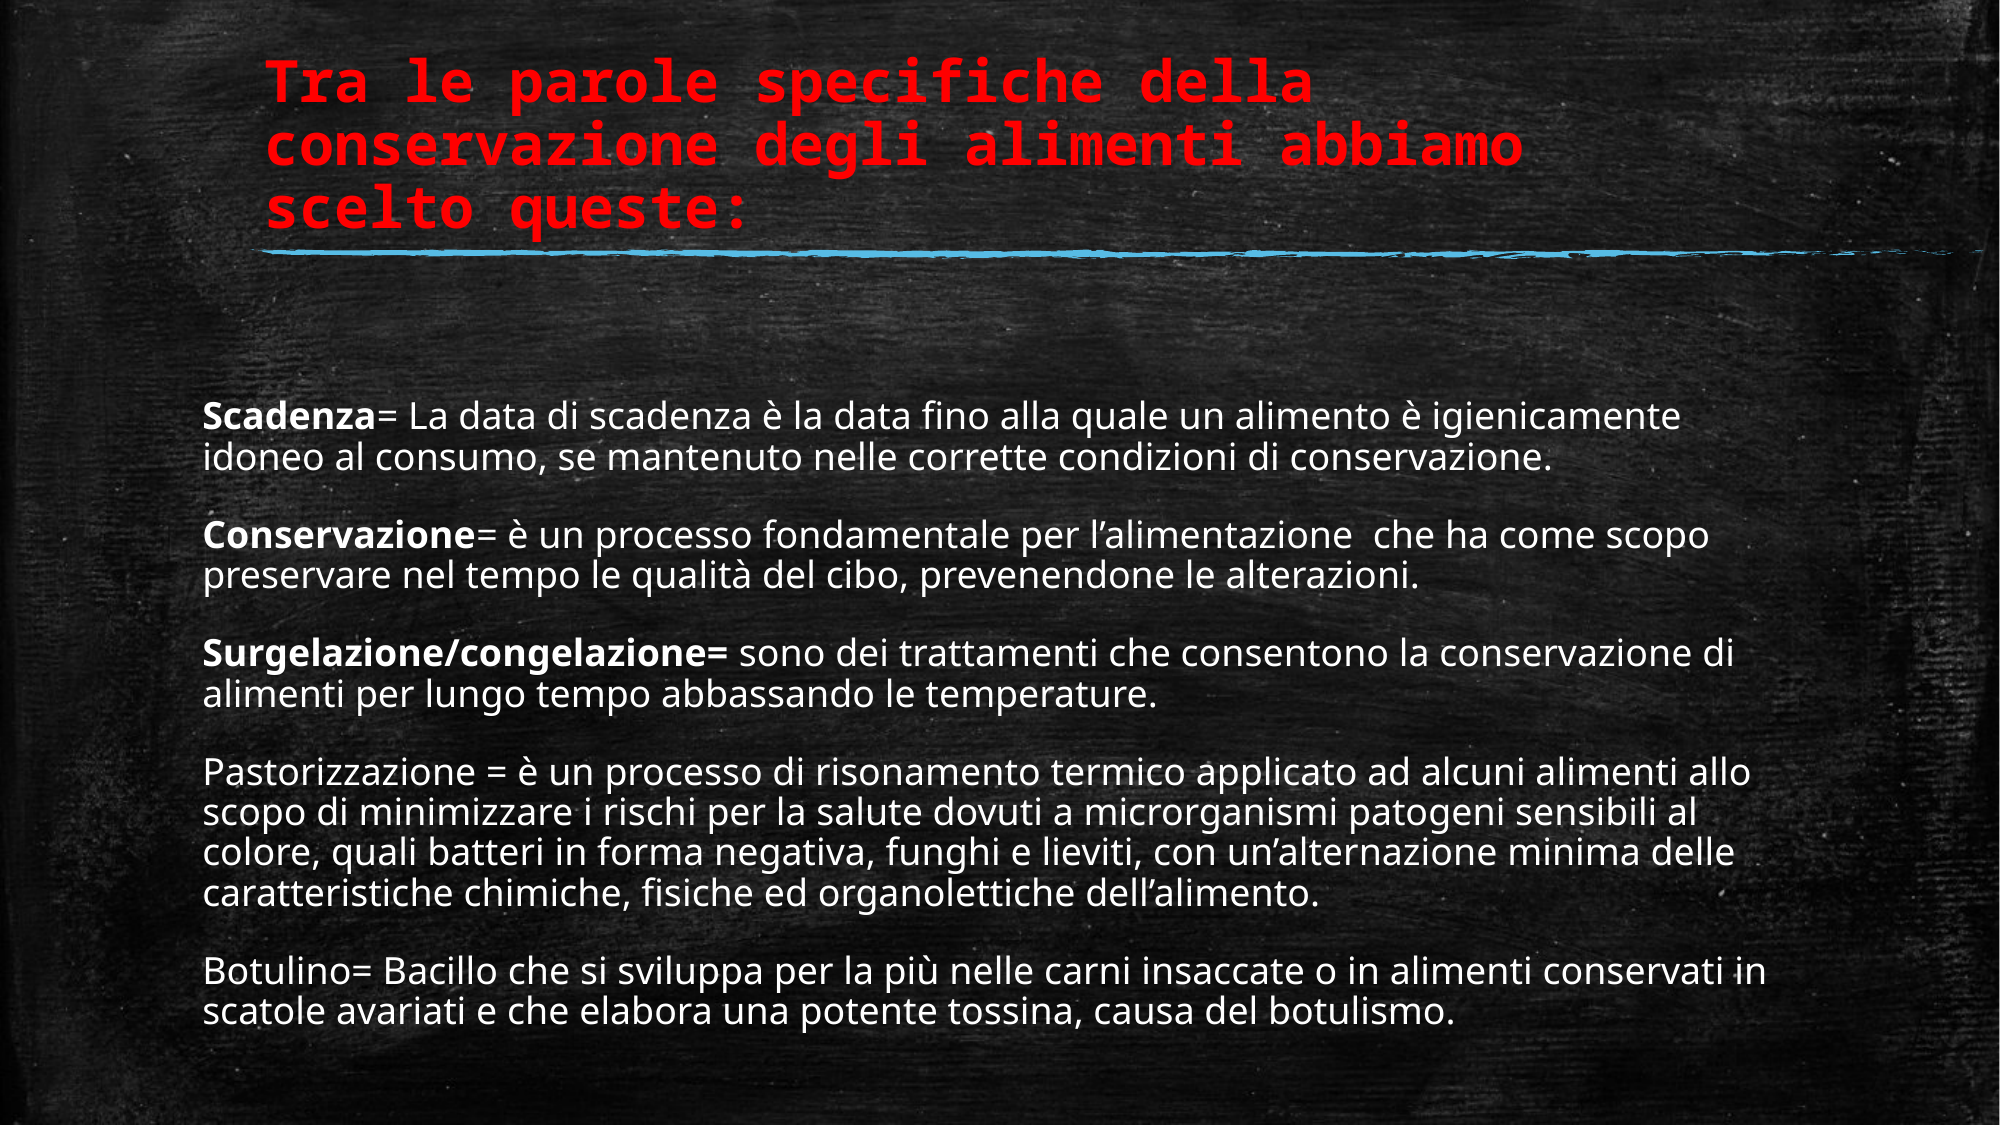

# Tra le parole specifiche della conservazione degli alimenti abbiamo scelto queste:
Scadenza= La data di scadenza è la data fino alla quale un alimento è igienicamente idoneo al consumo, se mantenuto nelle corrette condizioni di conservazione.
Conservazione= è un processo fondamentale per l’alimentazione che ha come scopo preservare nel tempo le qualità del cibo, prevenendone le alterazioni.
Surgelazione/congelazione= sono dei trattamenti che consentono la conservazione di alimenti per lungo tempo abbassando le temperature.
Pastorizzazione = è un processo di risonamento termico applicato ad alcuni alimenti allo scopo di minimizzare i rischi per la salute dovuti a microrganismi patogeni sensibili al colore, quali batteri in forma negativa, funghi e lieviti, con un’alternazione minima delle caratteristiche chimiche, fisiche ed organolettiche dell’alimento.
Botulino= Bacillo che si sviluppa per la più nelle carni insaccate o in alimenti conservati in scatole avariati e che elabora una potente tossina, causa del botulismo.